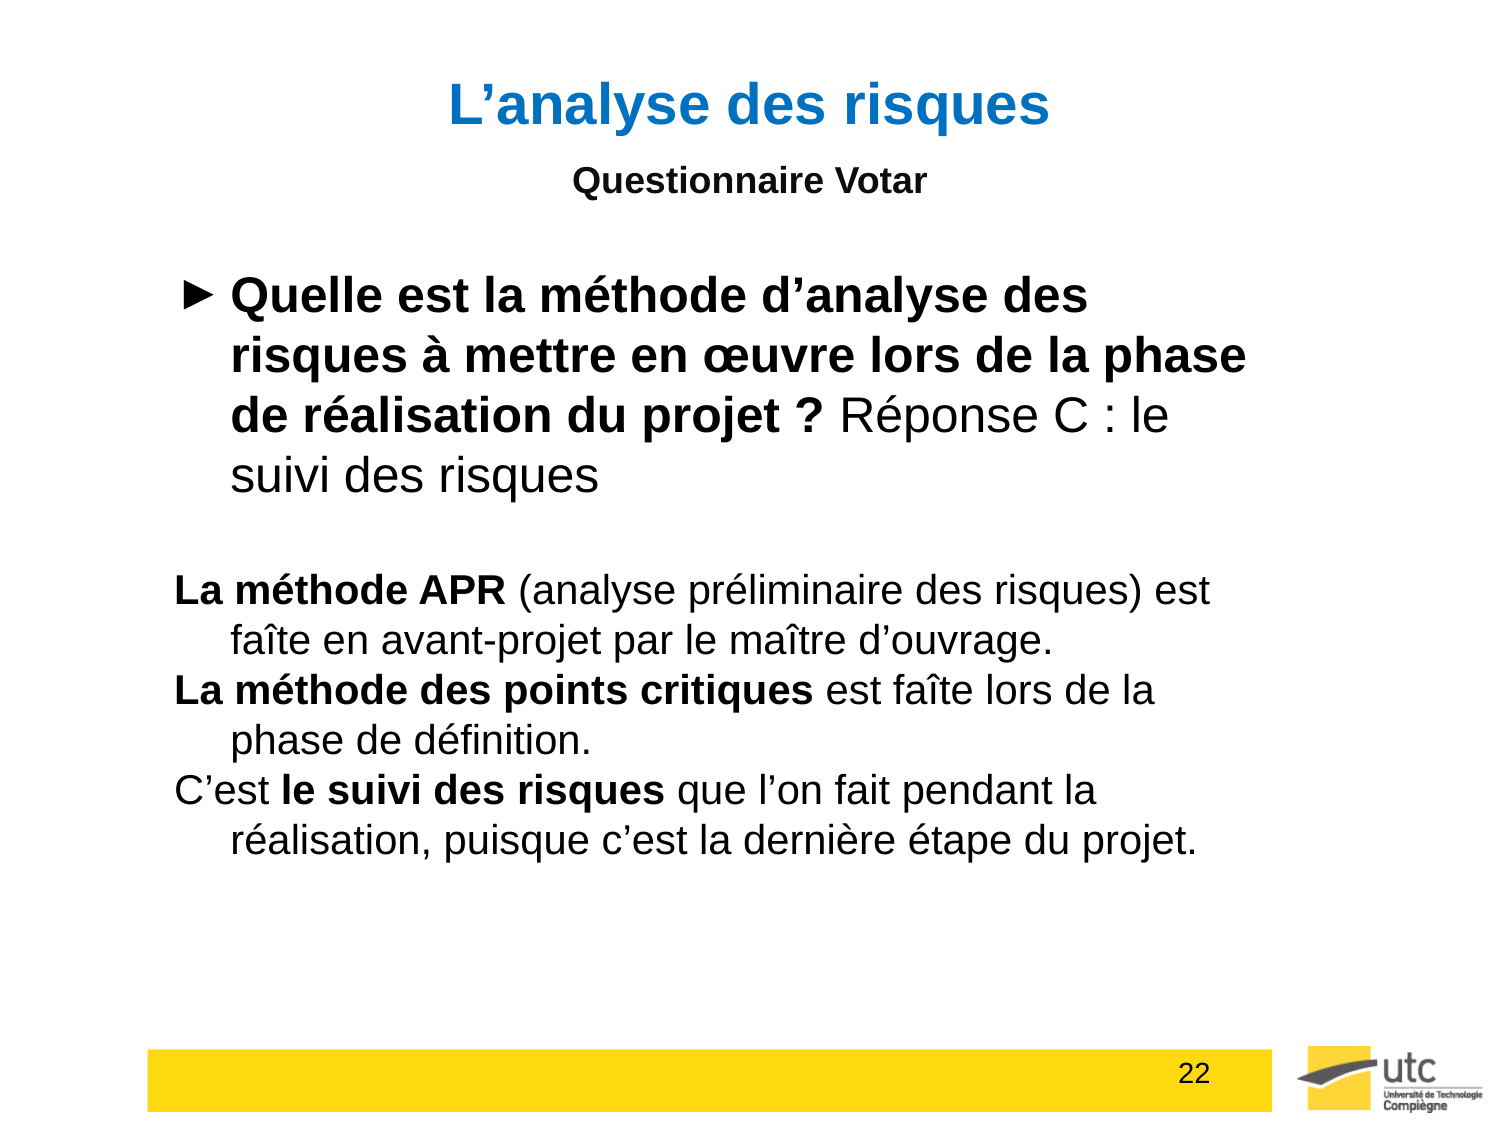

L’analyse des risques
Questionnaire Votar
Quelle est la méthode d’analyse des risques à mettre en œuvre lors de la phase de réalisation du projet ? Réponse C : le suivi des risques
La méthode APR (analyse préliminaire des risques) est faîte en avant-projet par le maître d’ouvrage.
La méthode des points critiques est faîte lors de la phase de définition.
C’est le suivi des risques que l’on fait pendant la réalisation, puisque c’est la dernière étape du projet.